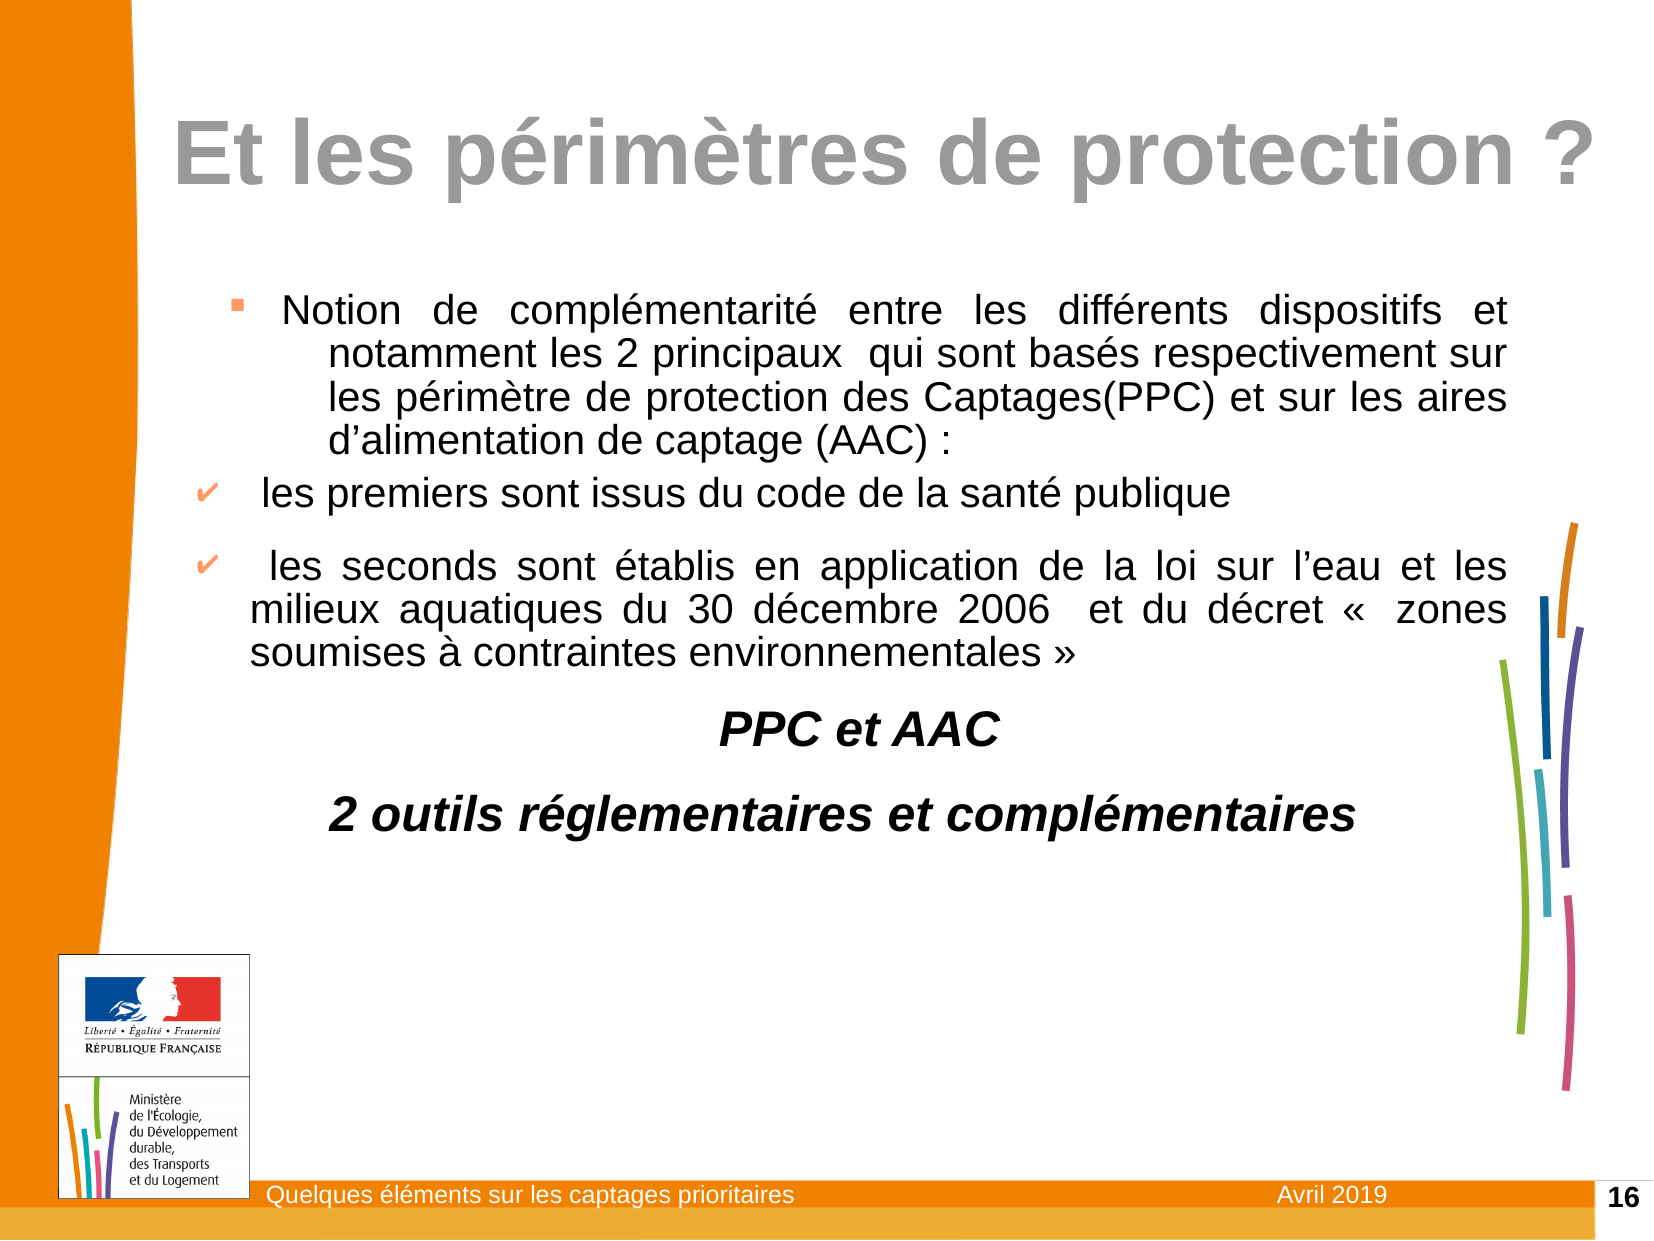

# Et les périmètres de protection ?
Notion de complémentarité entre les différents dispositifs et notamment les 2 principaux qui sont basés respectivement sur les périmètre de protection des Captages(PPC) et sur les aires d’alimentation de captage (AAC) :
 les premiers sont issus du code de la santé publique
 les seconds sont établis en application de la loi sur l’eau et les milieux aquatiques du 30 décembre 2006 et du décret «  zones soumises à contraintes environnementales »
PPC et AAC
2 outils réglementaires et complémentaires
Quelques éléments sur les captages prioritaires
Avril 2019
16